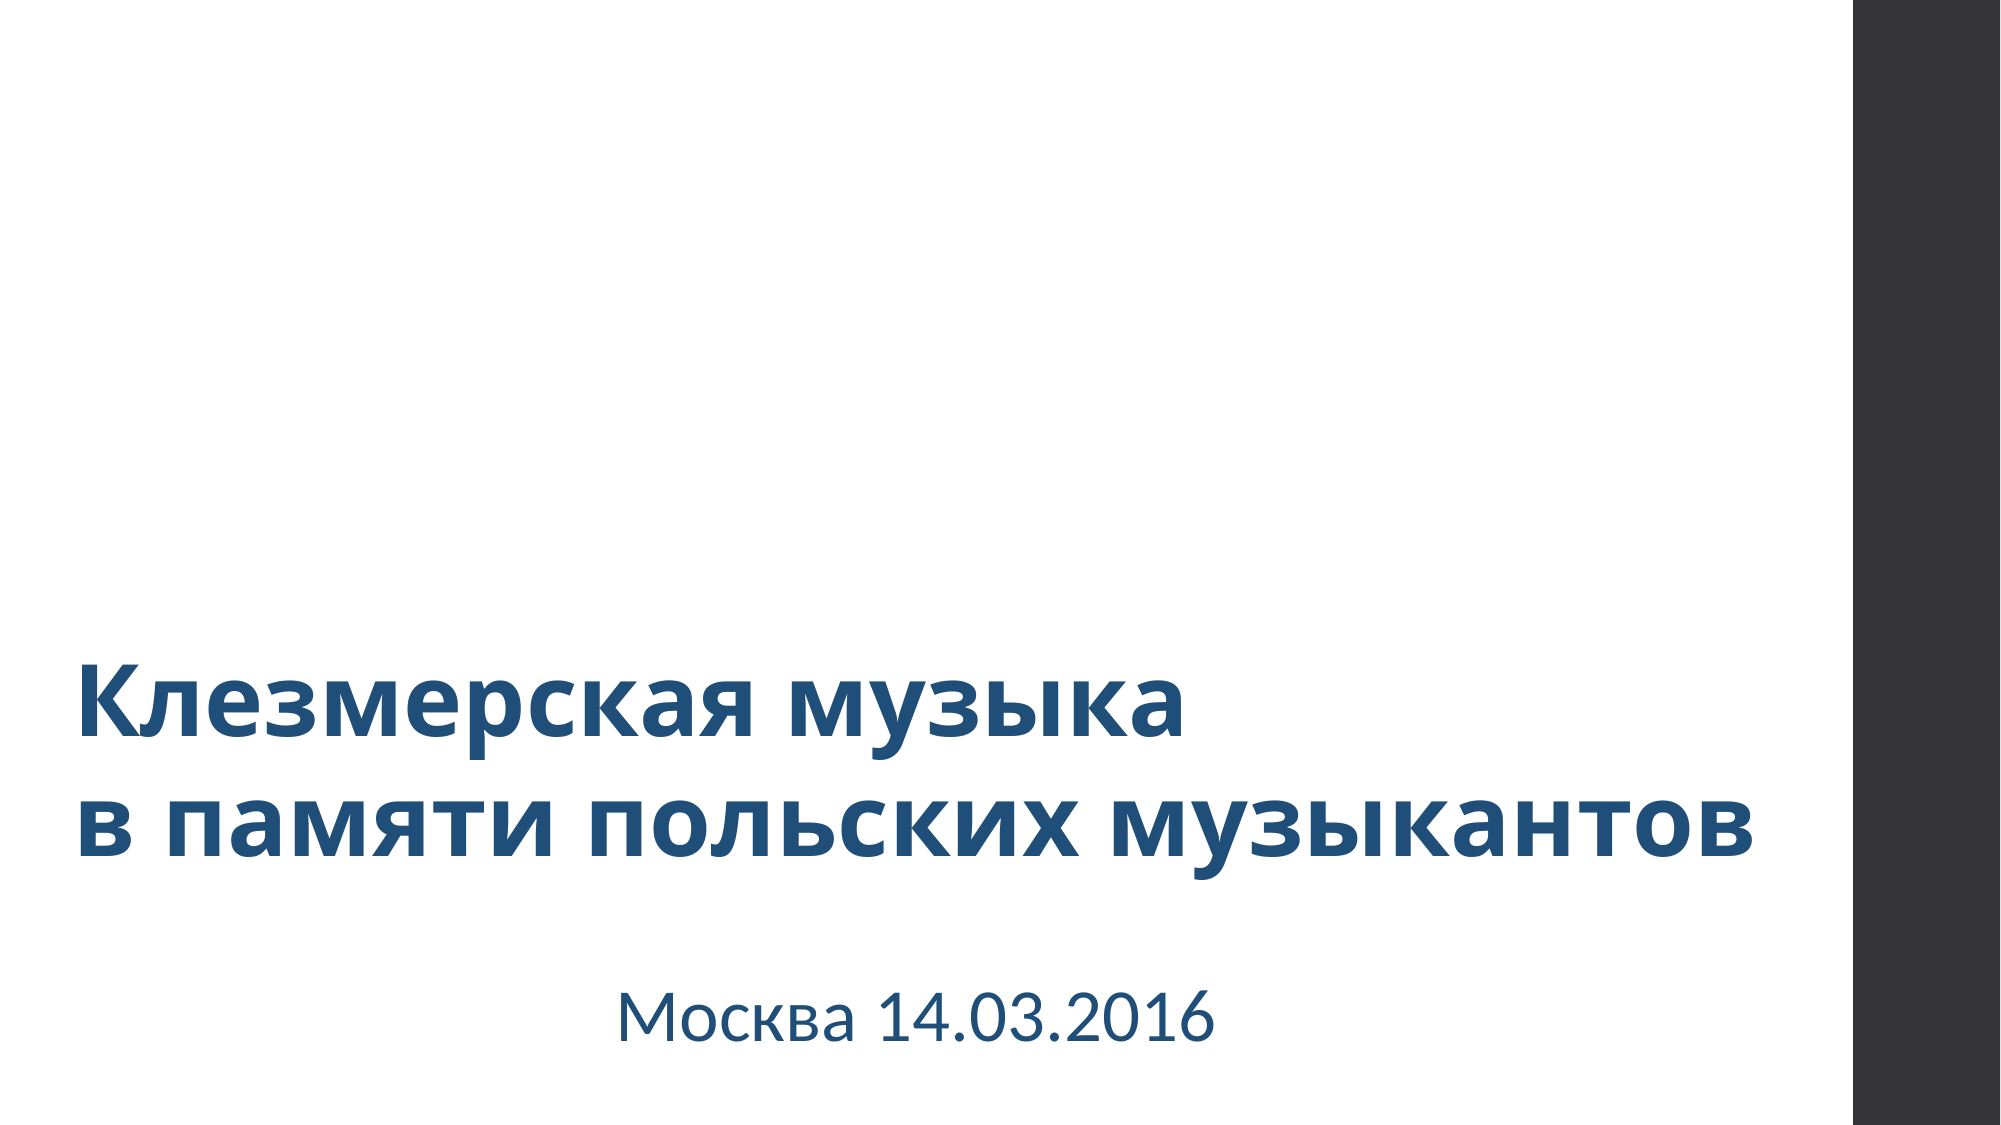

Клезмерская музыка
в памяти польских музыкантов
Москва 14.03.2016